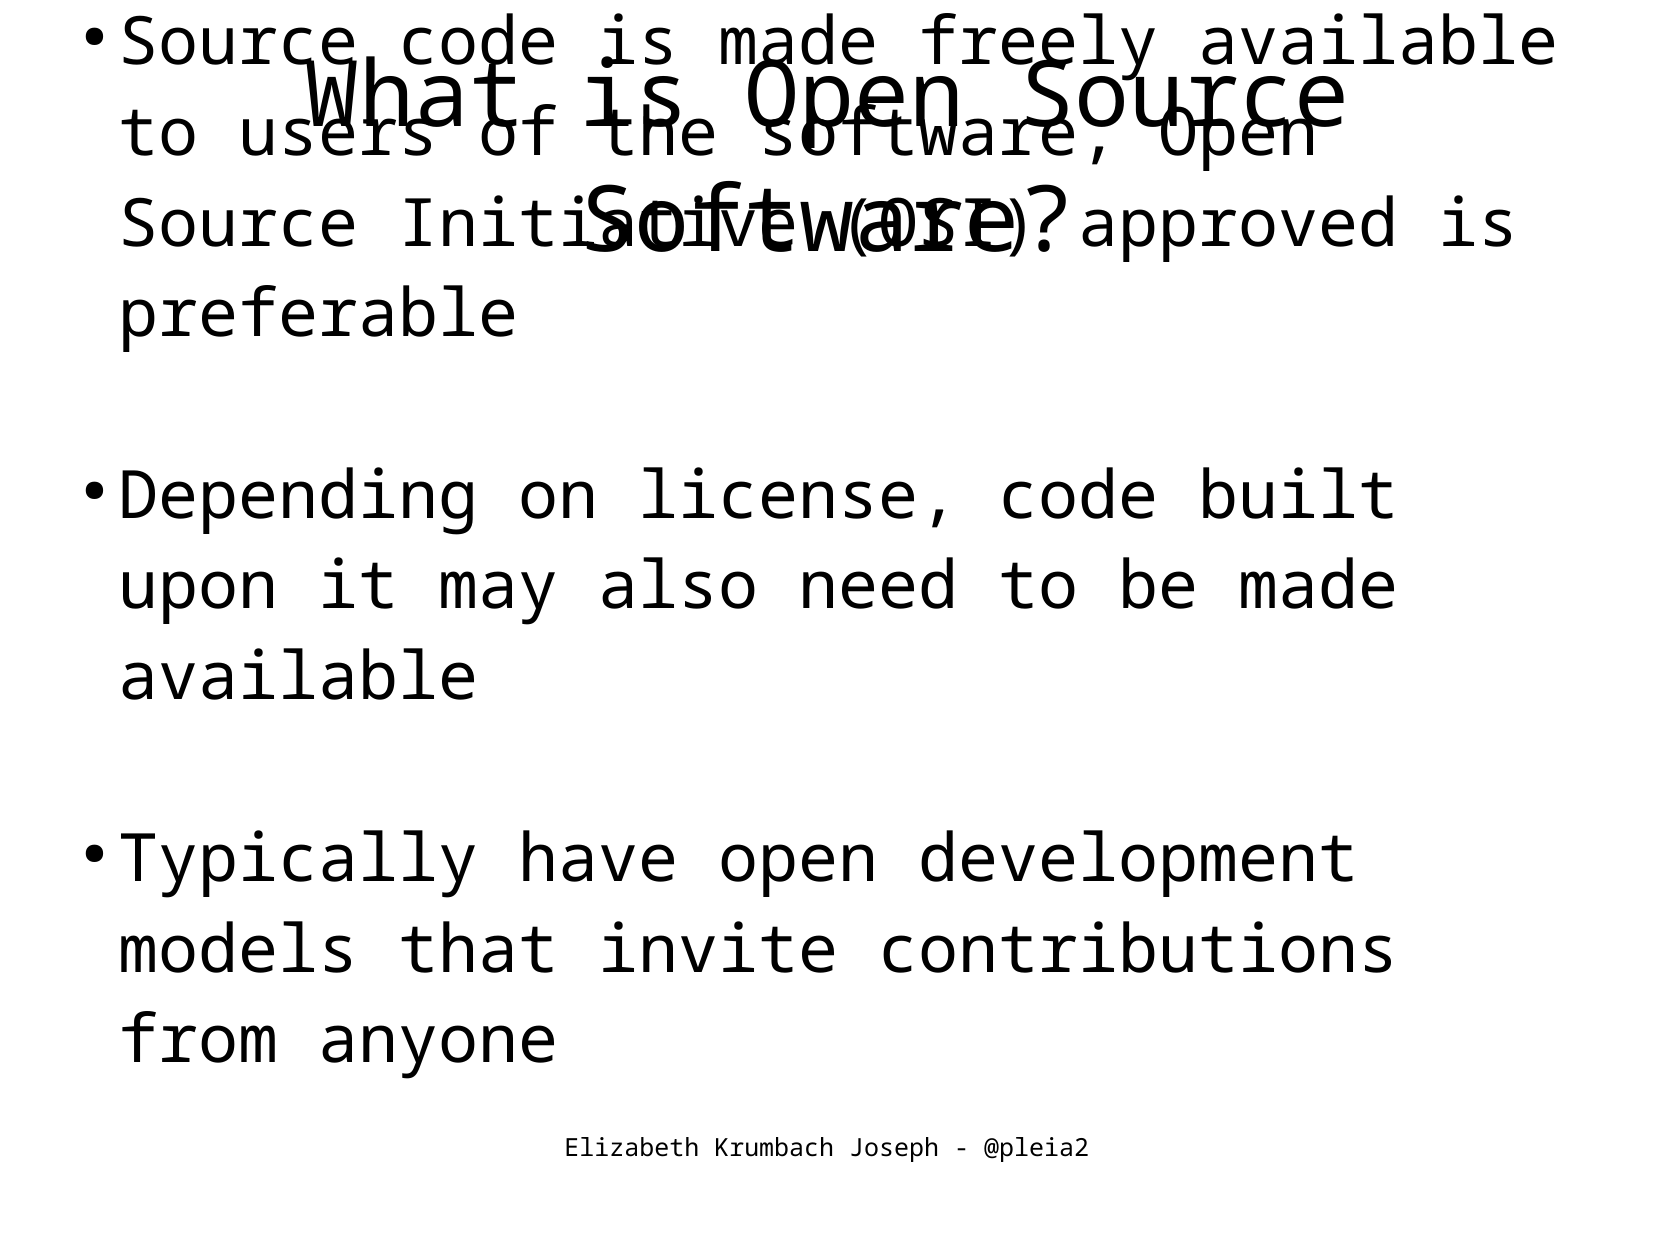

Source code is made freely available to users of the software, Open Source Initiative (OSI) approved is preferable
Depending on license, code built upon it may also need to be made available
Typically have open development models that invite contributions from anyone
# What is Open Source Software?
Elizabeth Krumbach Joseph - @pleia2